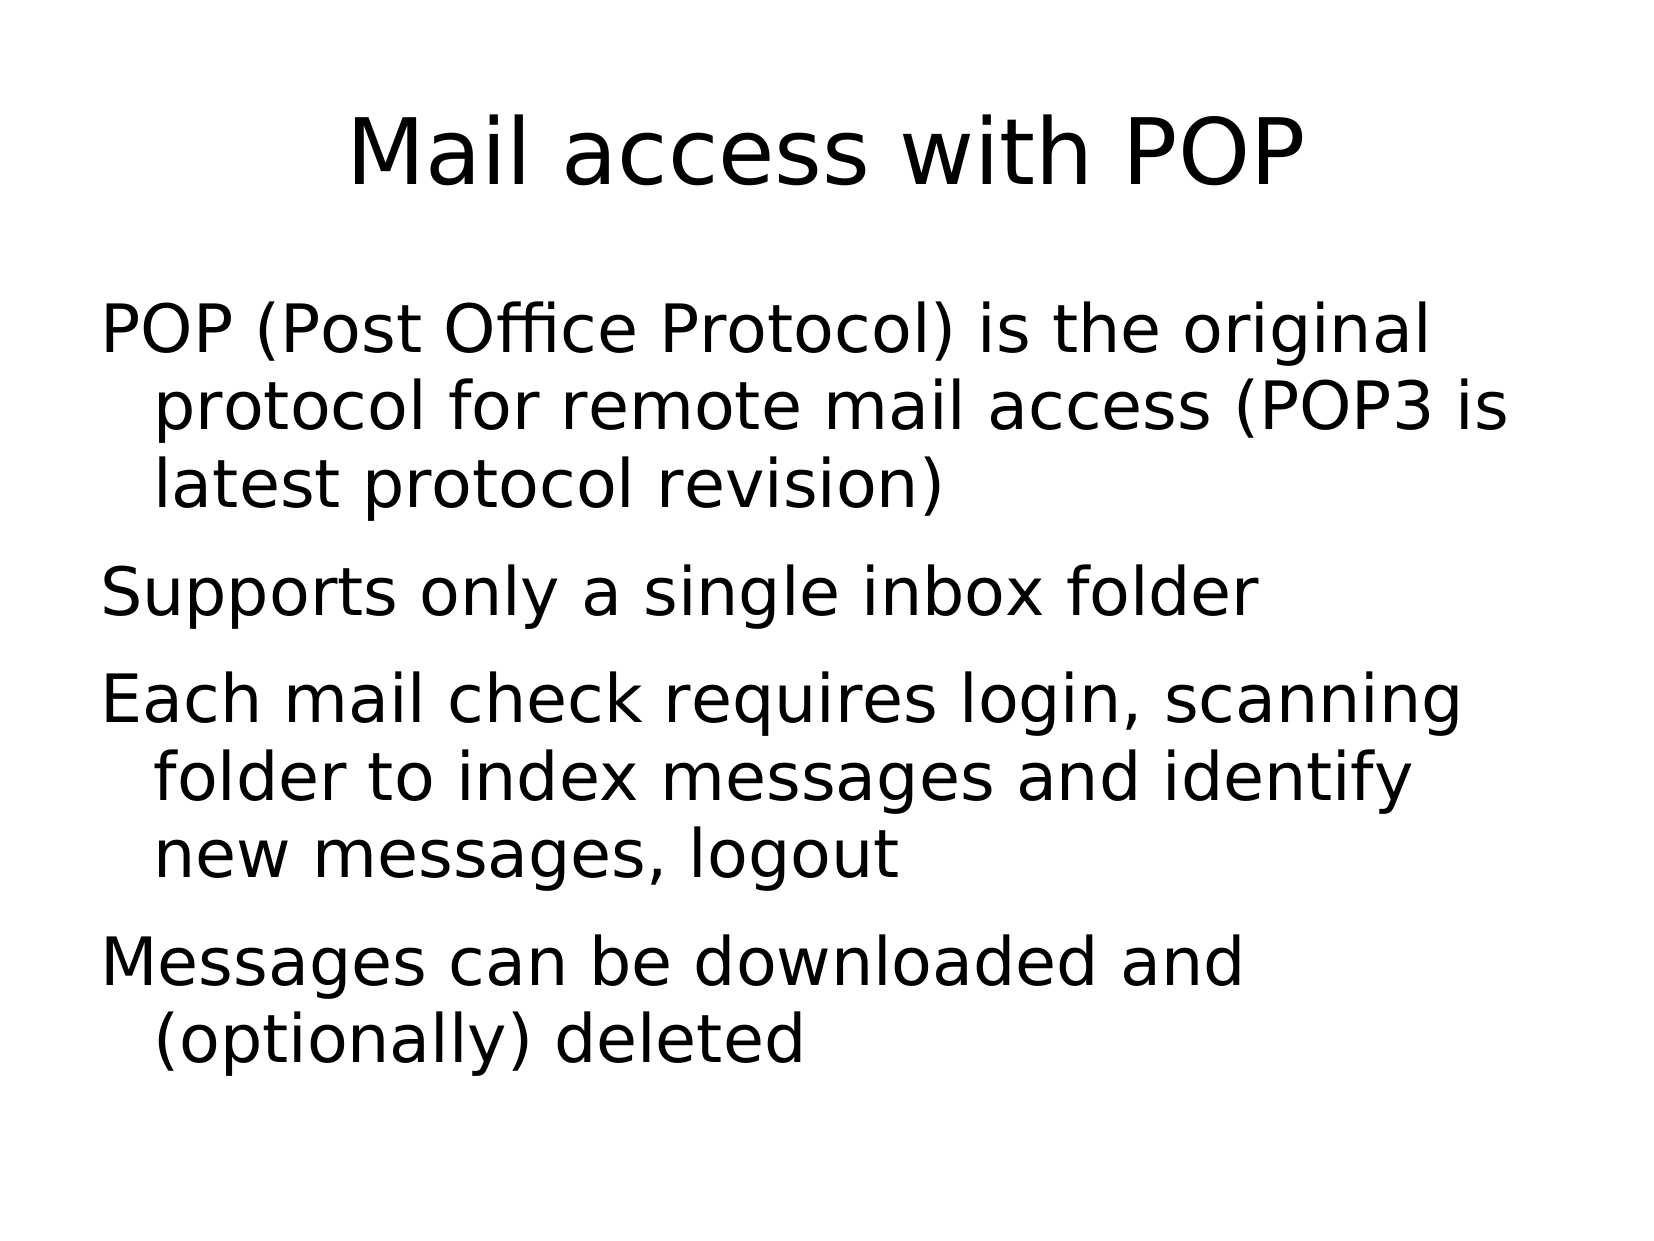

# Mail access with POP
POP (Post Office Protocol) is the original protocol for remote mail access (POP3 is latest protocol revision)
Supports only a single inbox folder
Each mail check requires login, scanning folder to index messages and identify new messages, logout
Messages can be downloaded and (optionally) deleted